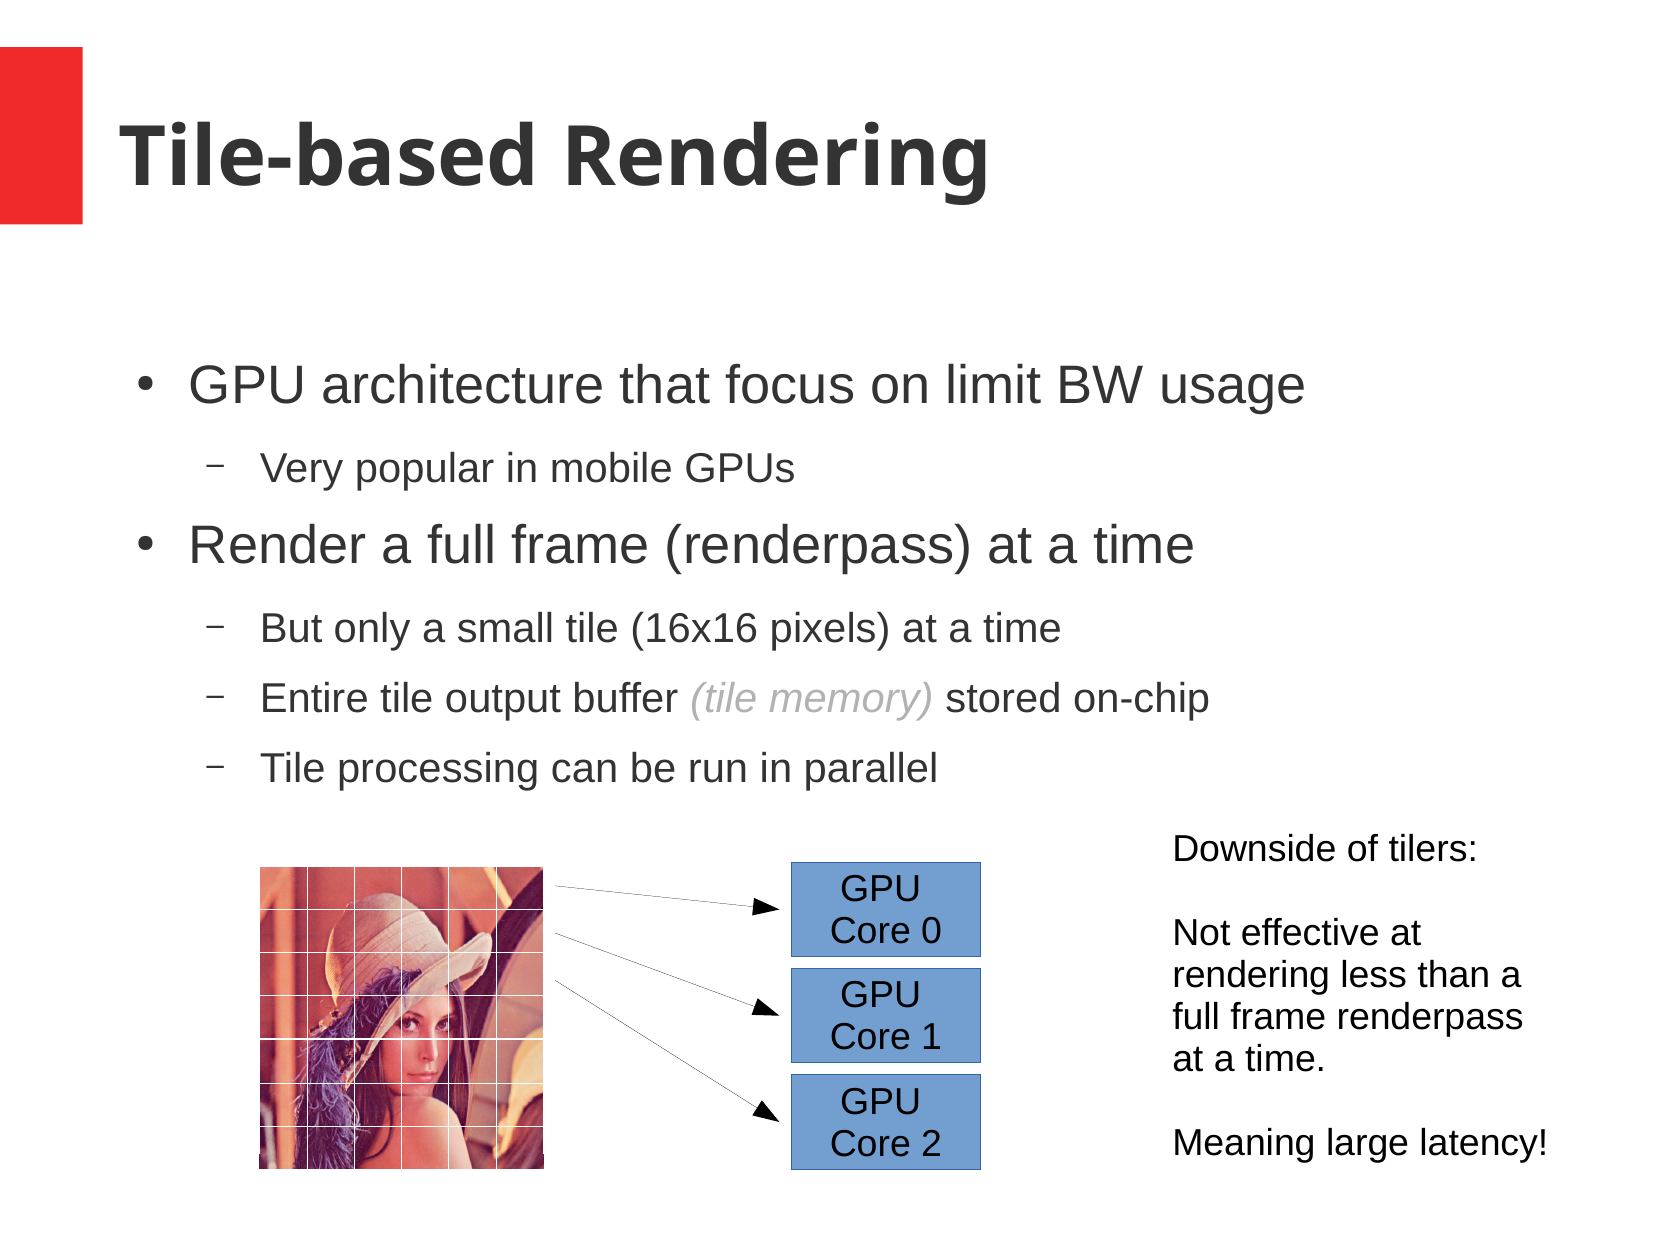

# Tile-based Rendering
GPU architecture that focus on limit BW usage
Very popular in mobile GPUs
Render a full frame (renderpass) at a time
But only a small tile (16x16 pixels) at a time
Entire tile output buffer (tile memory) stored on-chip
Tile processing can be run in parallel
Downside of tilers:
Not effective at rendering less than a full frame renderpass at a time.
Meaning large latency!
GPU
Core 0
GPU
Core 1
GPU
Core 2